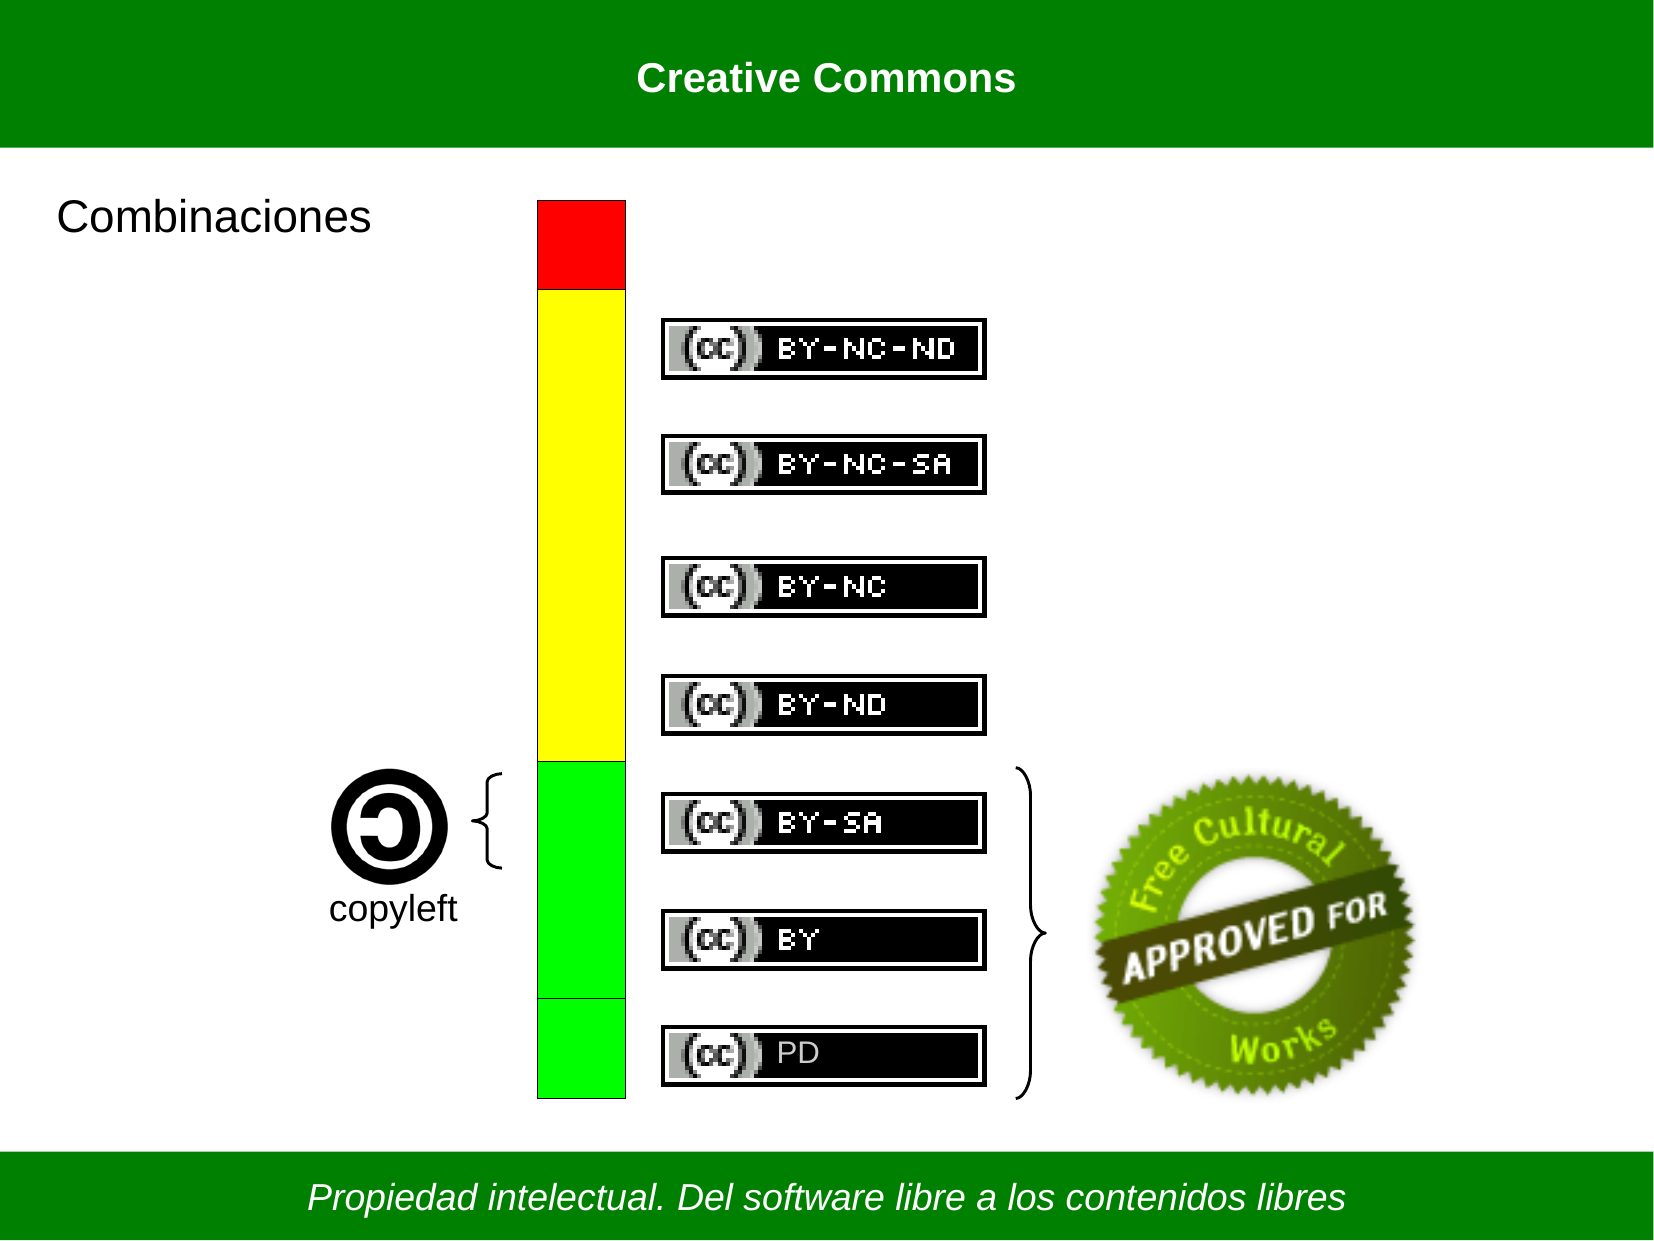

Creative Commons
Combinaciones
copyleft
PD
Propiedad intelectual. Del software libre a los contenidos libres